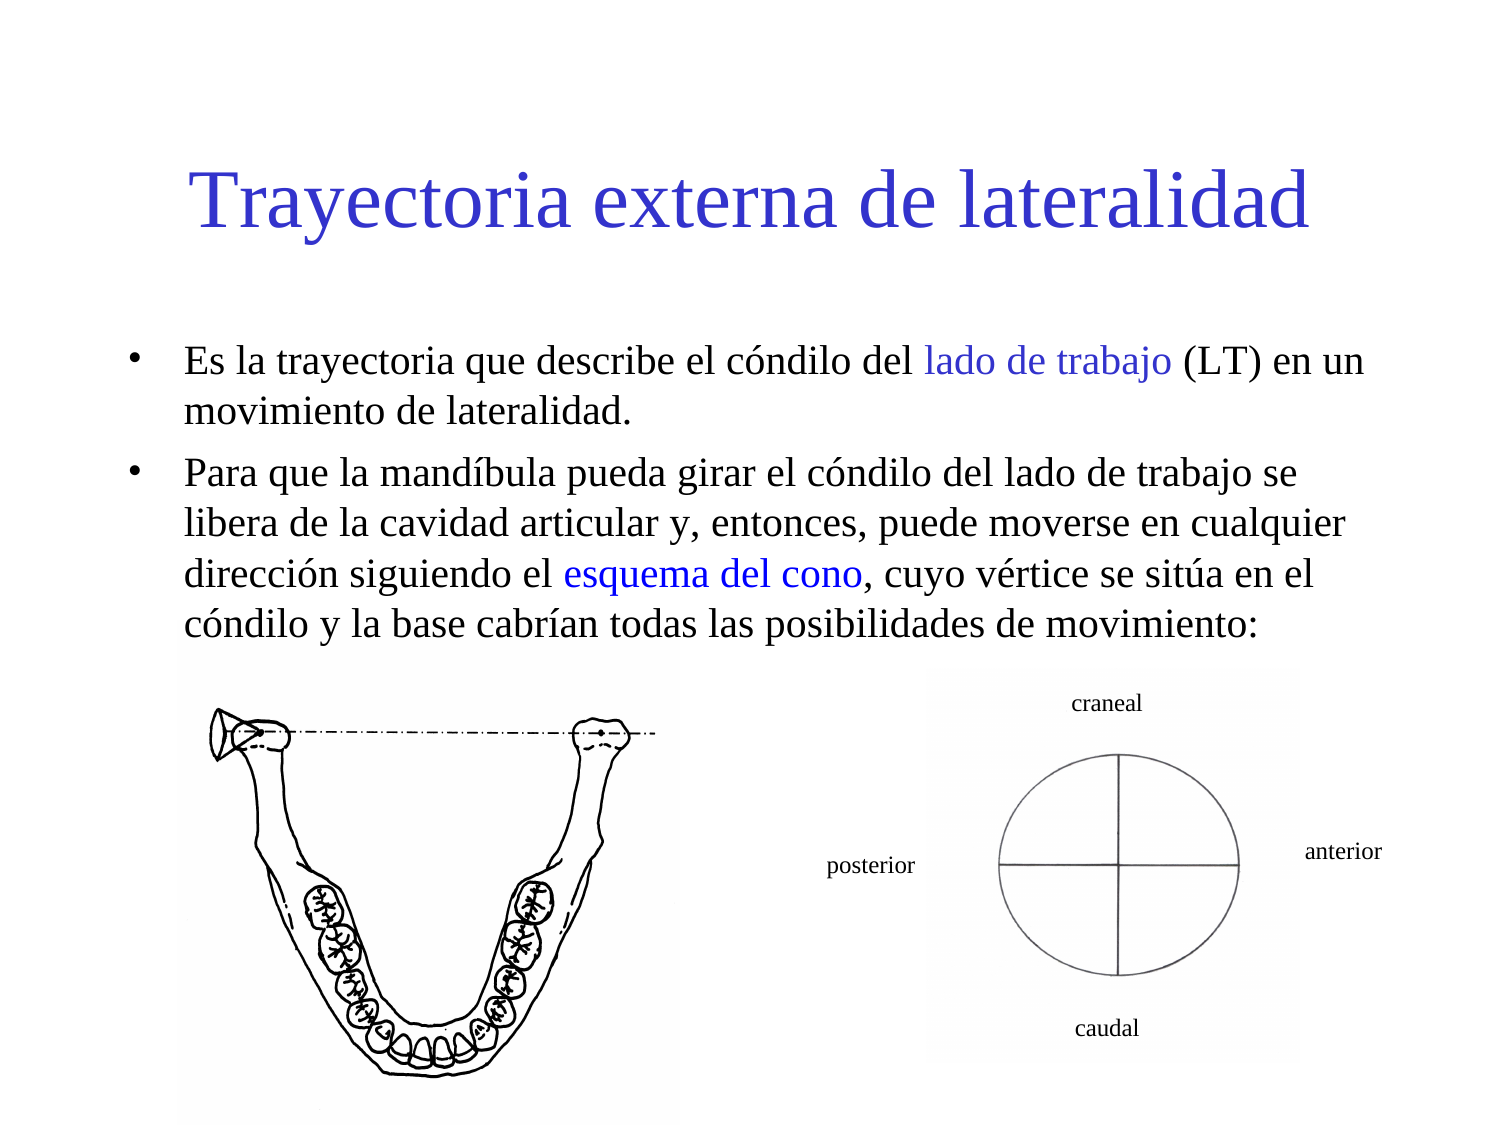

# Trayectoria externa de lateralidad
Es la trayectoria que describe el cóndilo del lado de trabajo (LT) en un movimiento de lateralidad.
Para que la mandíbula pueda girar el cóndilo del lado de trabajo se libera de la cavidad articular y, entonces, puede moverse en cualquier dirección siguiendo el esquema del cono, cuyo vértice se sitúa en el cóndilo y la base cabrían todas las posibilidades de movimiento:
craneal
anterior
posterior
caudal